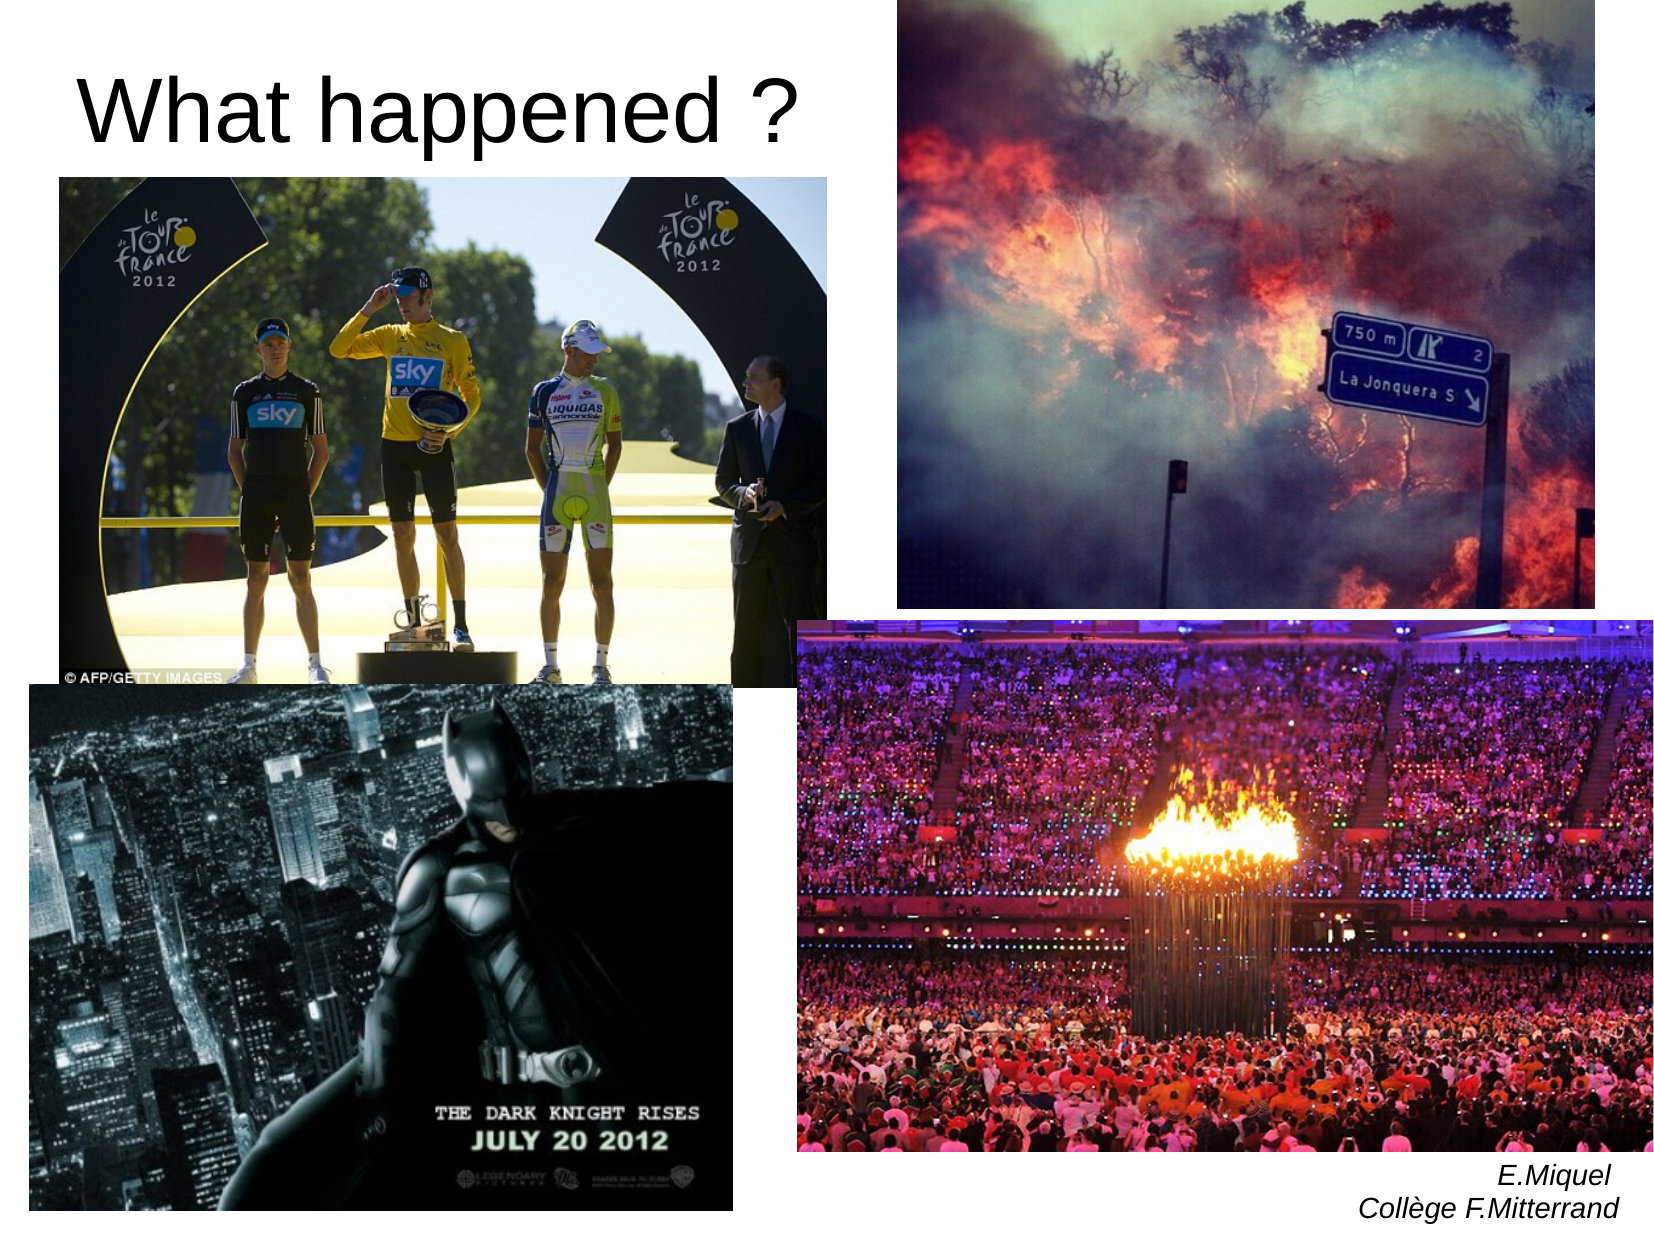

# What happened ?
E.Miquel
Collège F.Mitterrand